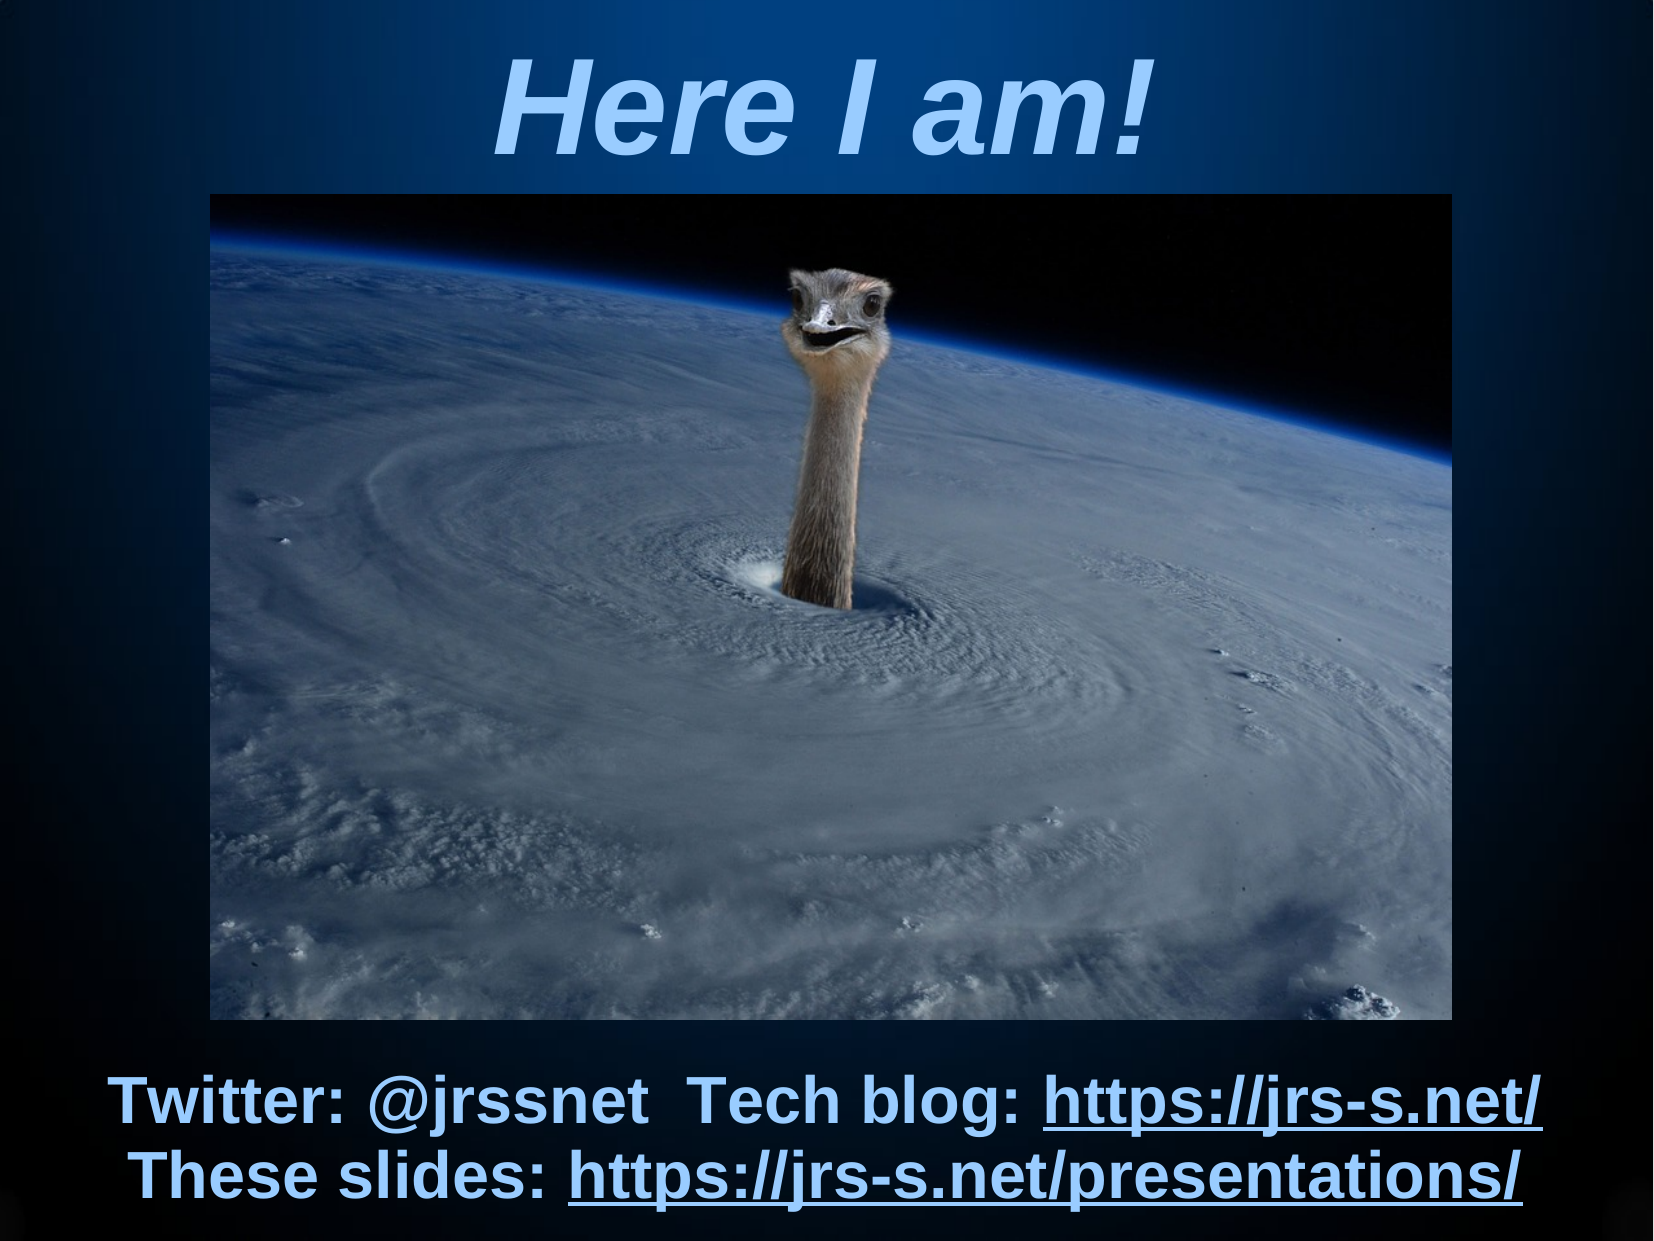

# Here I am!
Twitter: @jrssnet Tech blog: https://jrs-s.net/
These slides: https://jrs-s.net/presentations/